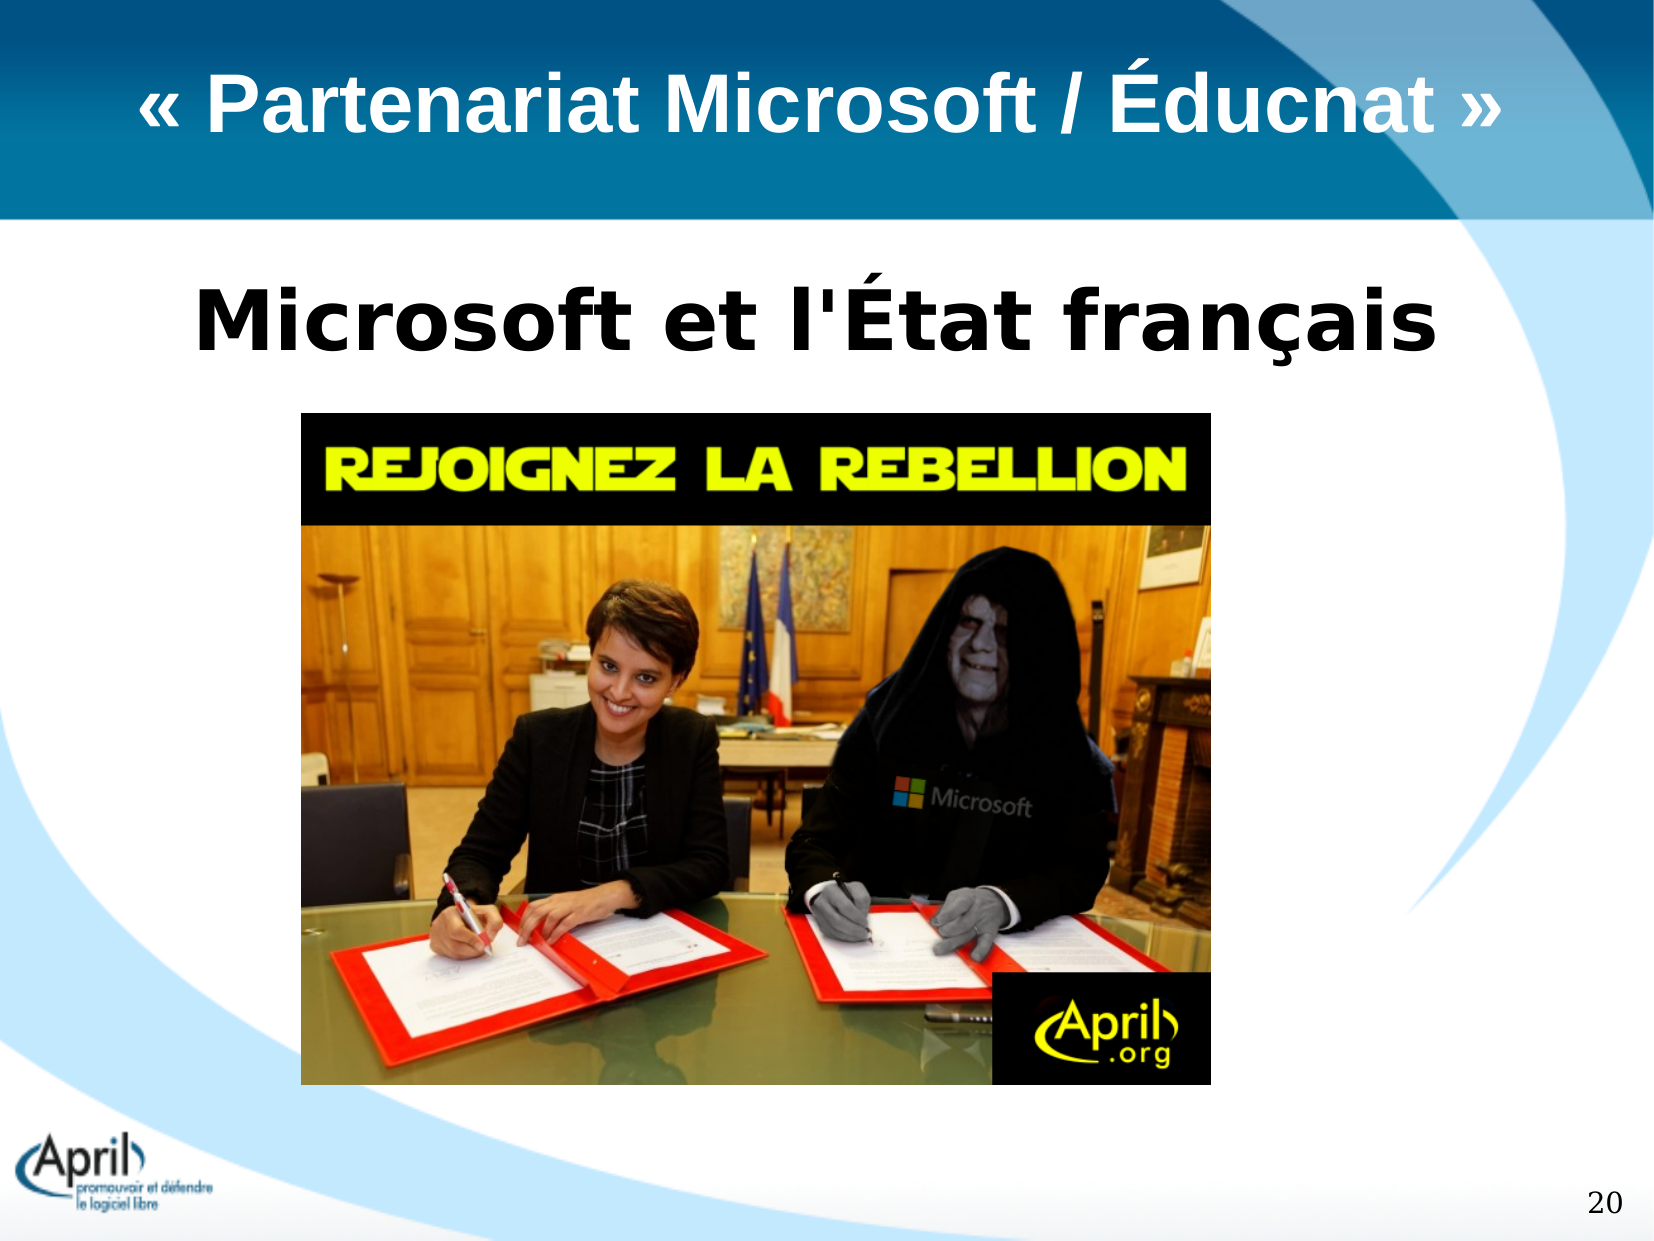

# « Partenariat Microsoft / Éducnat »
Microsoft et l'État français
20